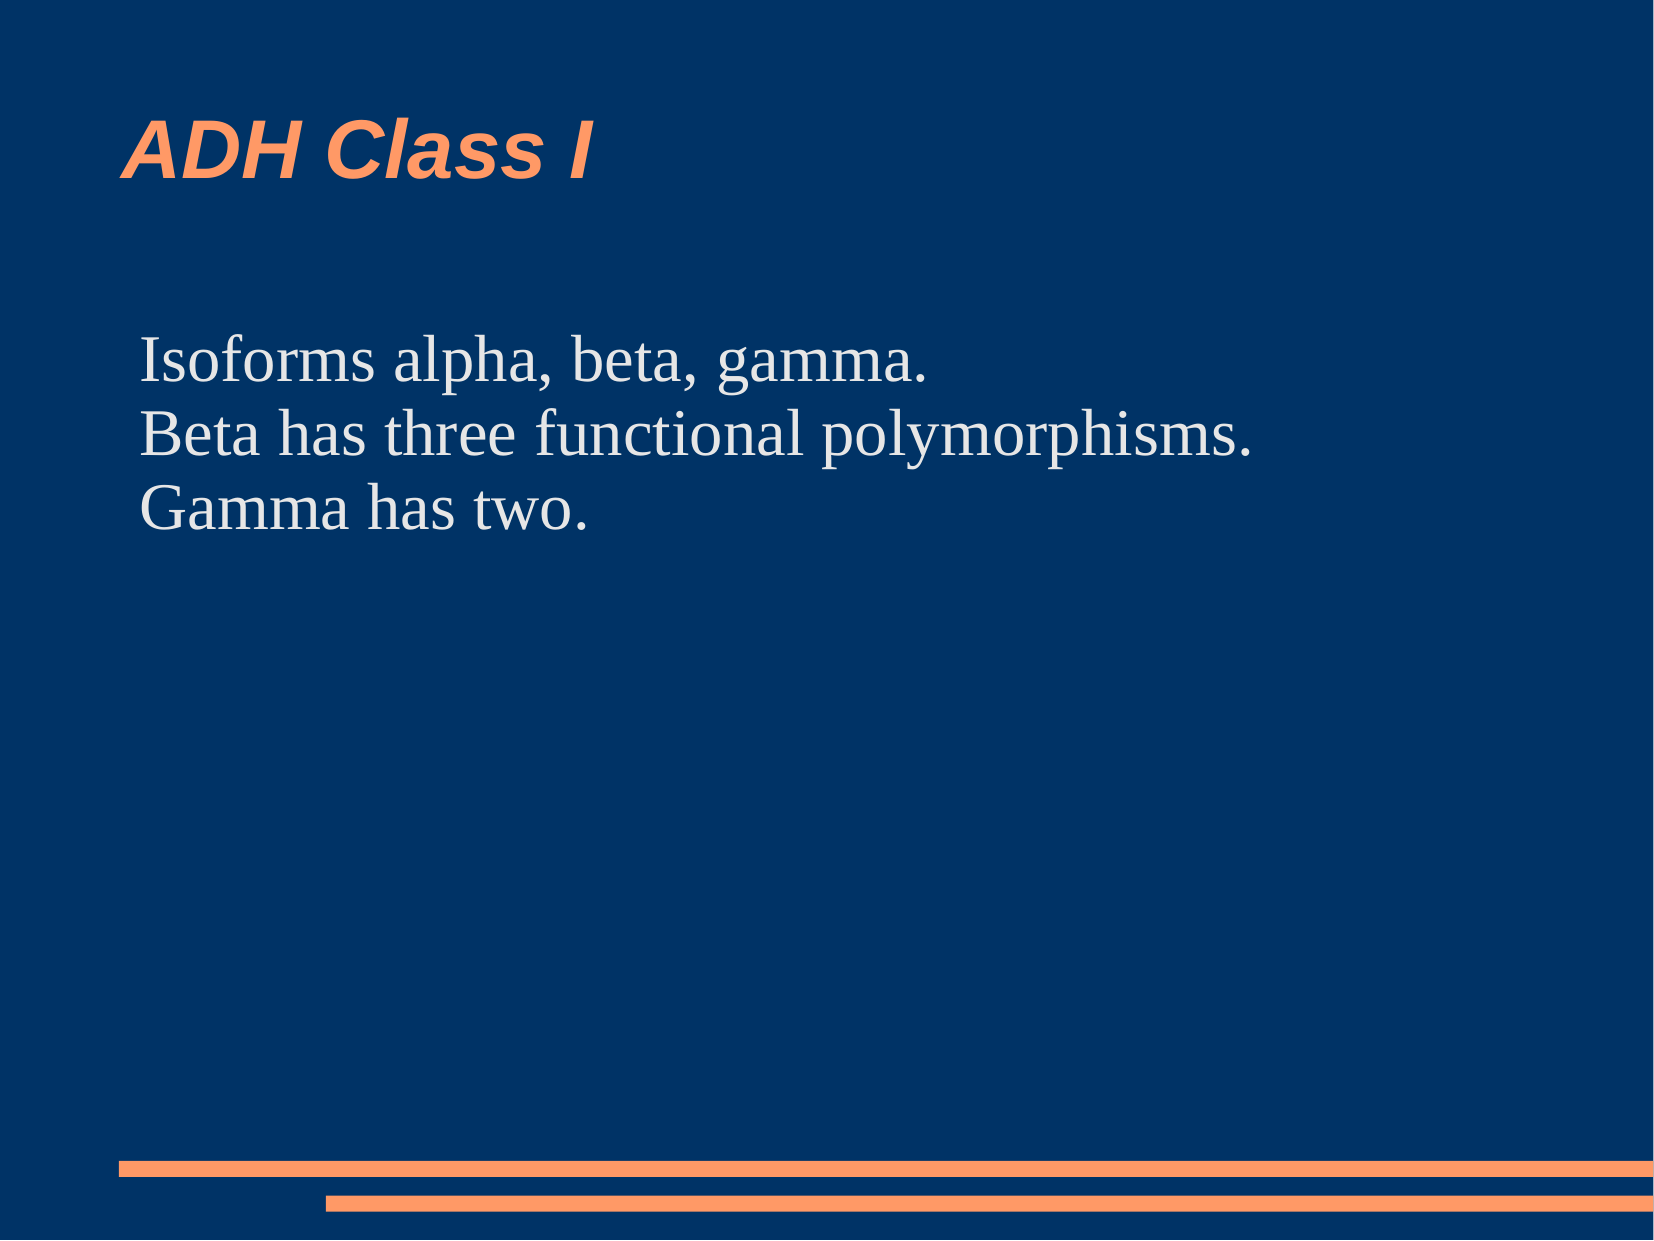

# ADH Class I
Isoforms alpha, beta, gamma.
Beta has three functional polymorphisms.
Gamma has two.